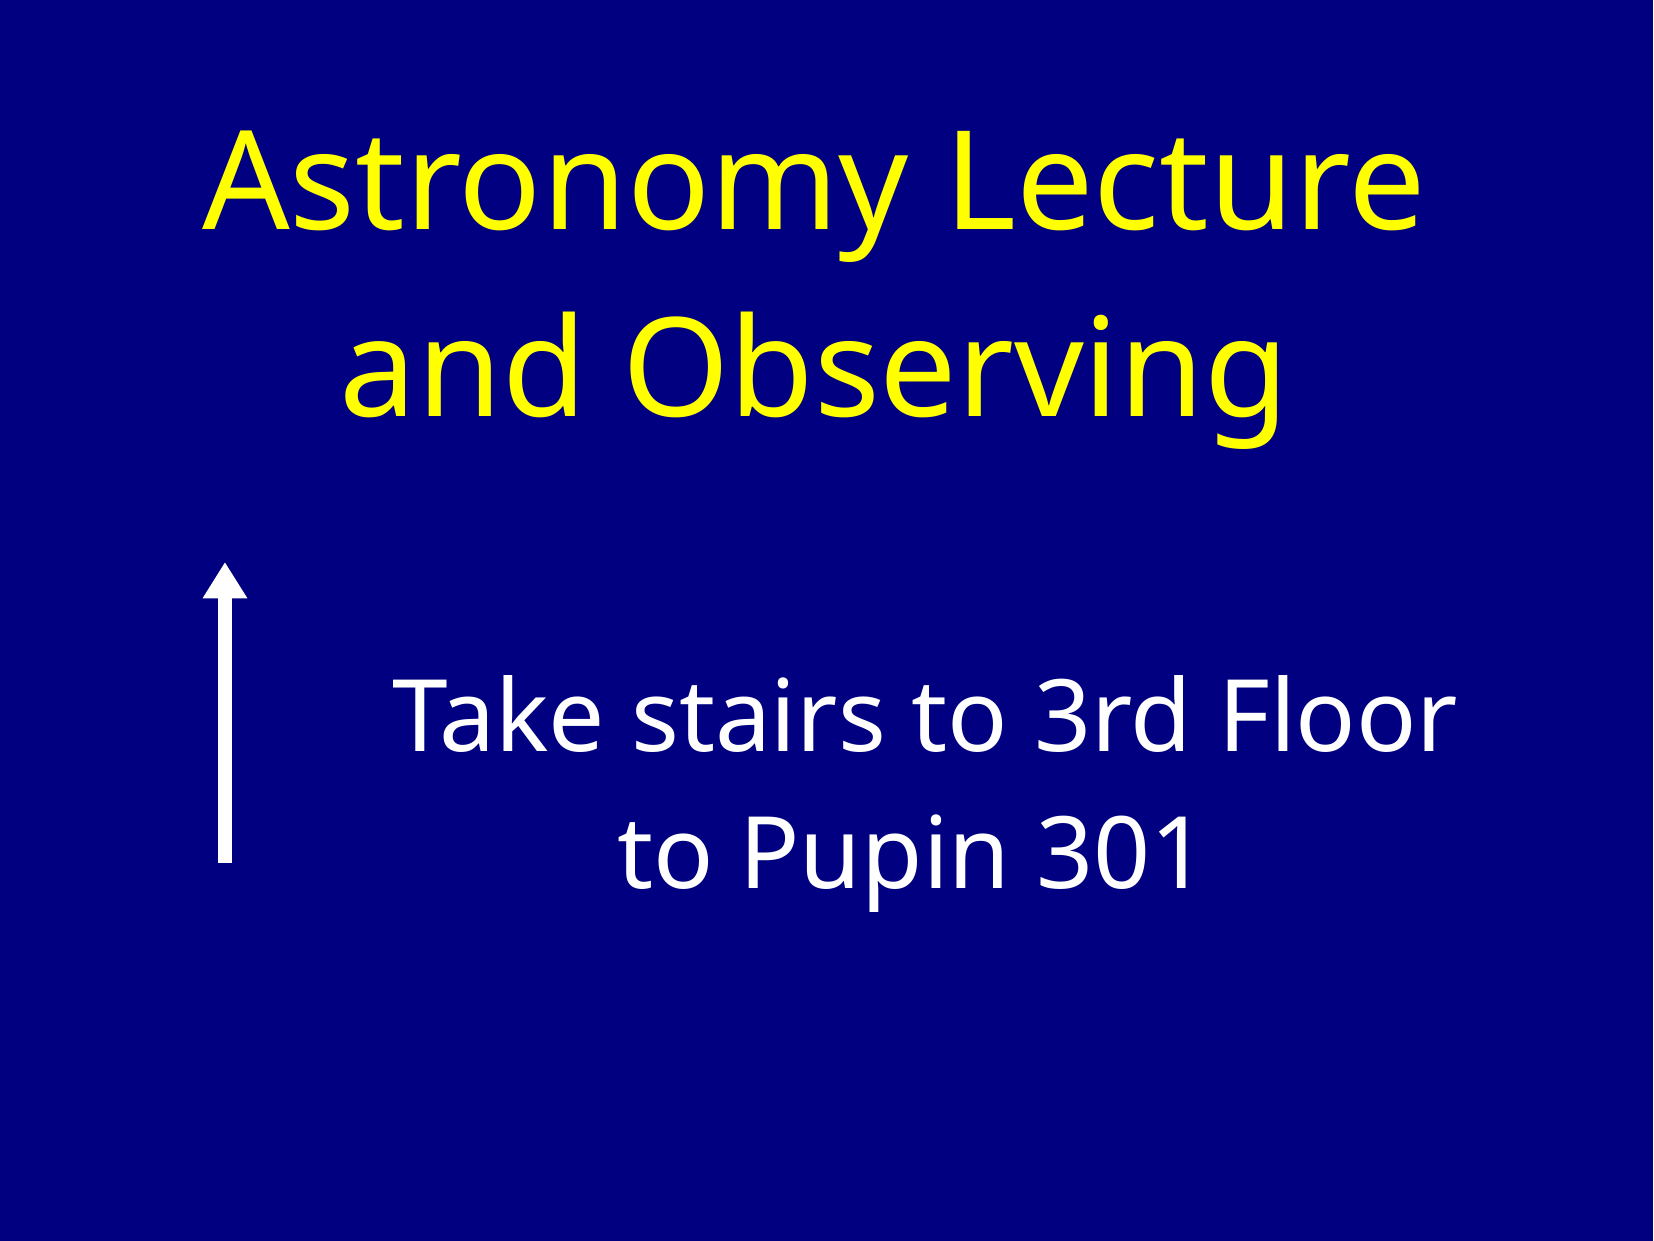

Astronomy Lecture and Observing
Take stairs to 3rd Floor
			to Pupin 301